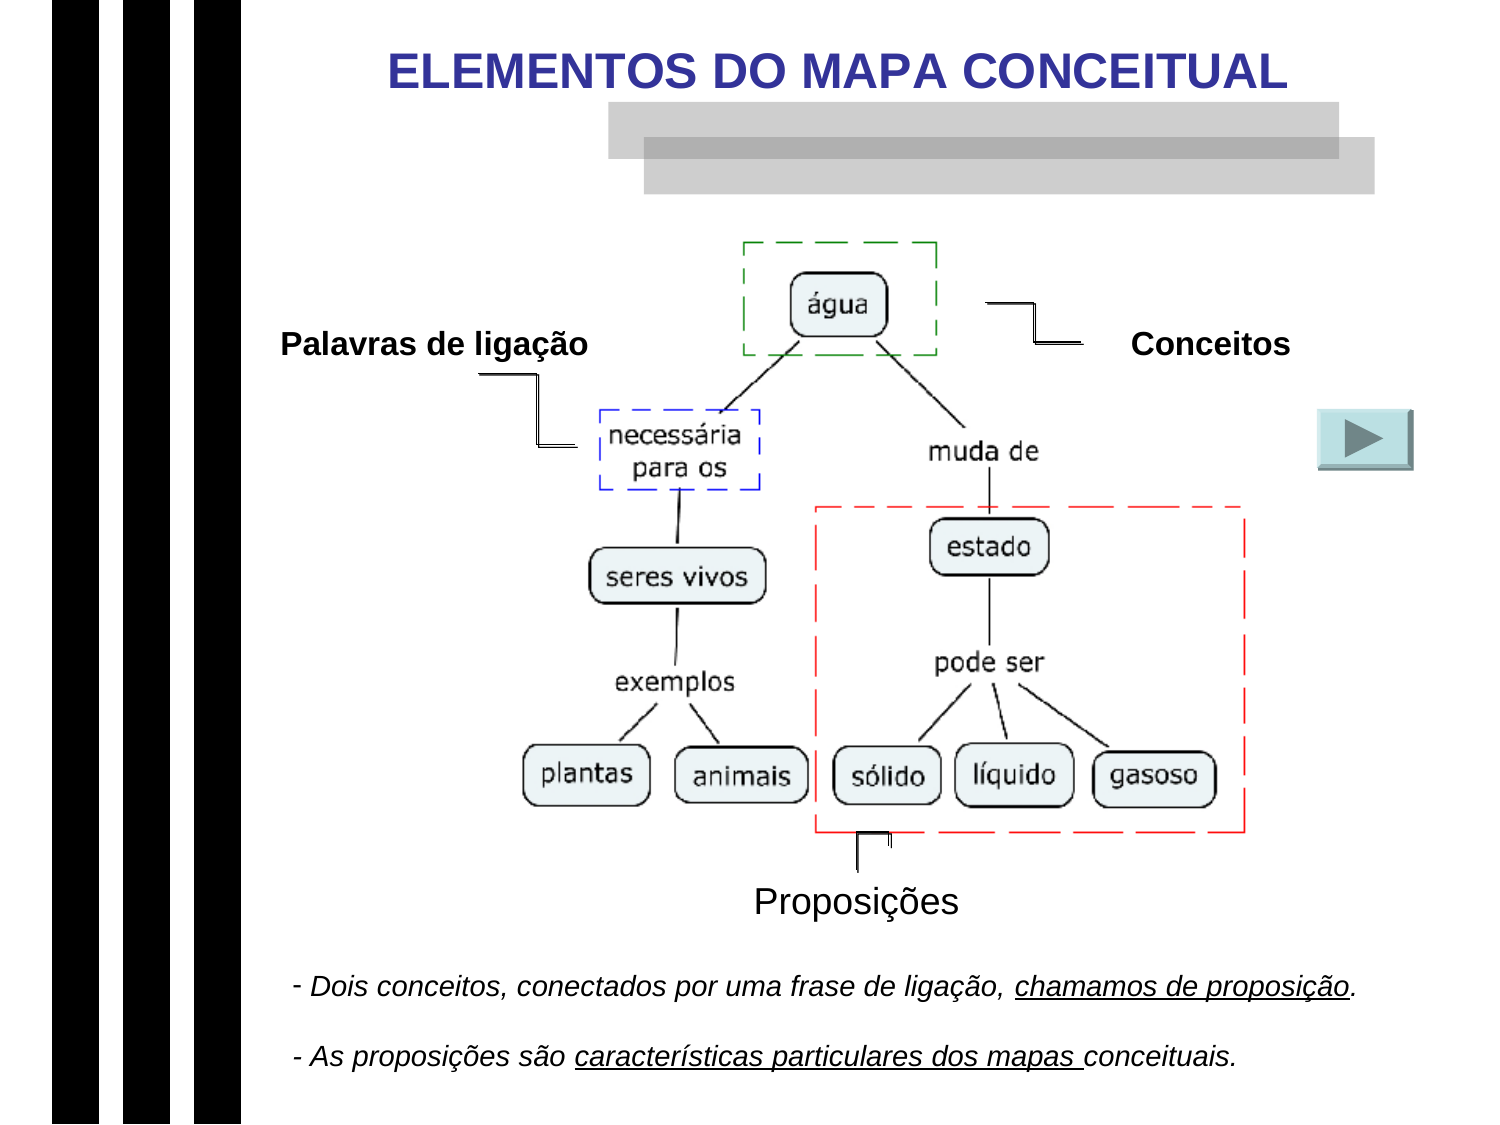

ELEMENTOS DO MAPA CONCEITUAL
Palavras de ligação
Conceitos
Proposições
 Dois conceitos, conectados por uma frase de ligação, chamamos de proposição.
- As proposições são características particulares dos mapas conceituais.